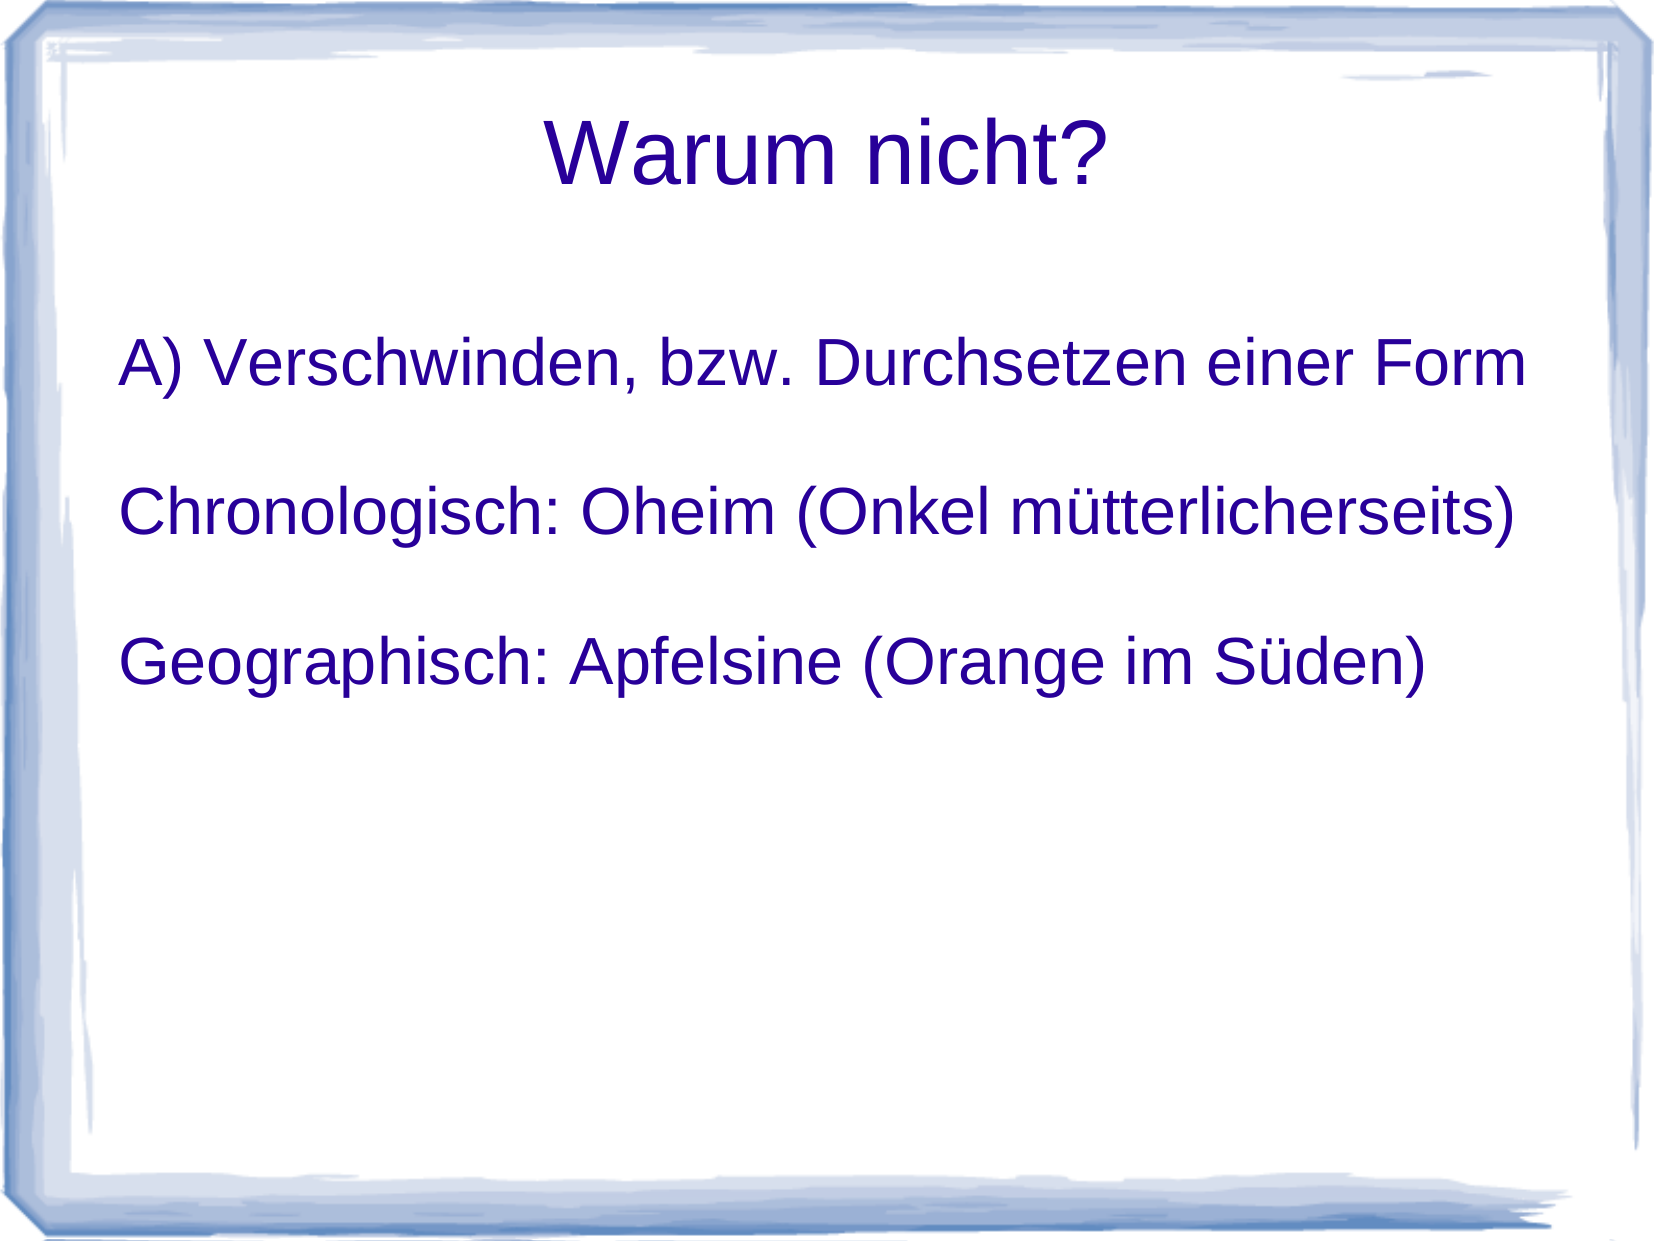

# Warum nicht?
A) Verschwinden, bzw. Durchsetzen einer Form
Chronologisch: Oheim (Onkel mütterlicherseits)
Geographisch: Apfelsine (Orange im Süden)